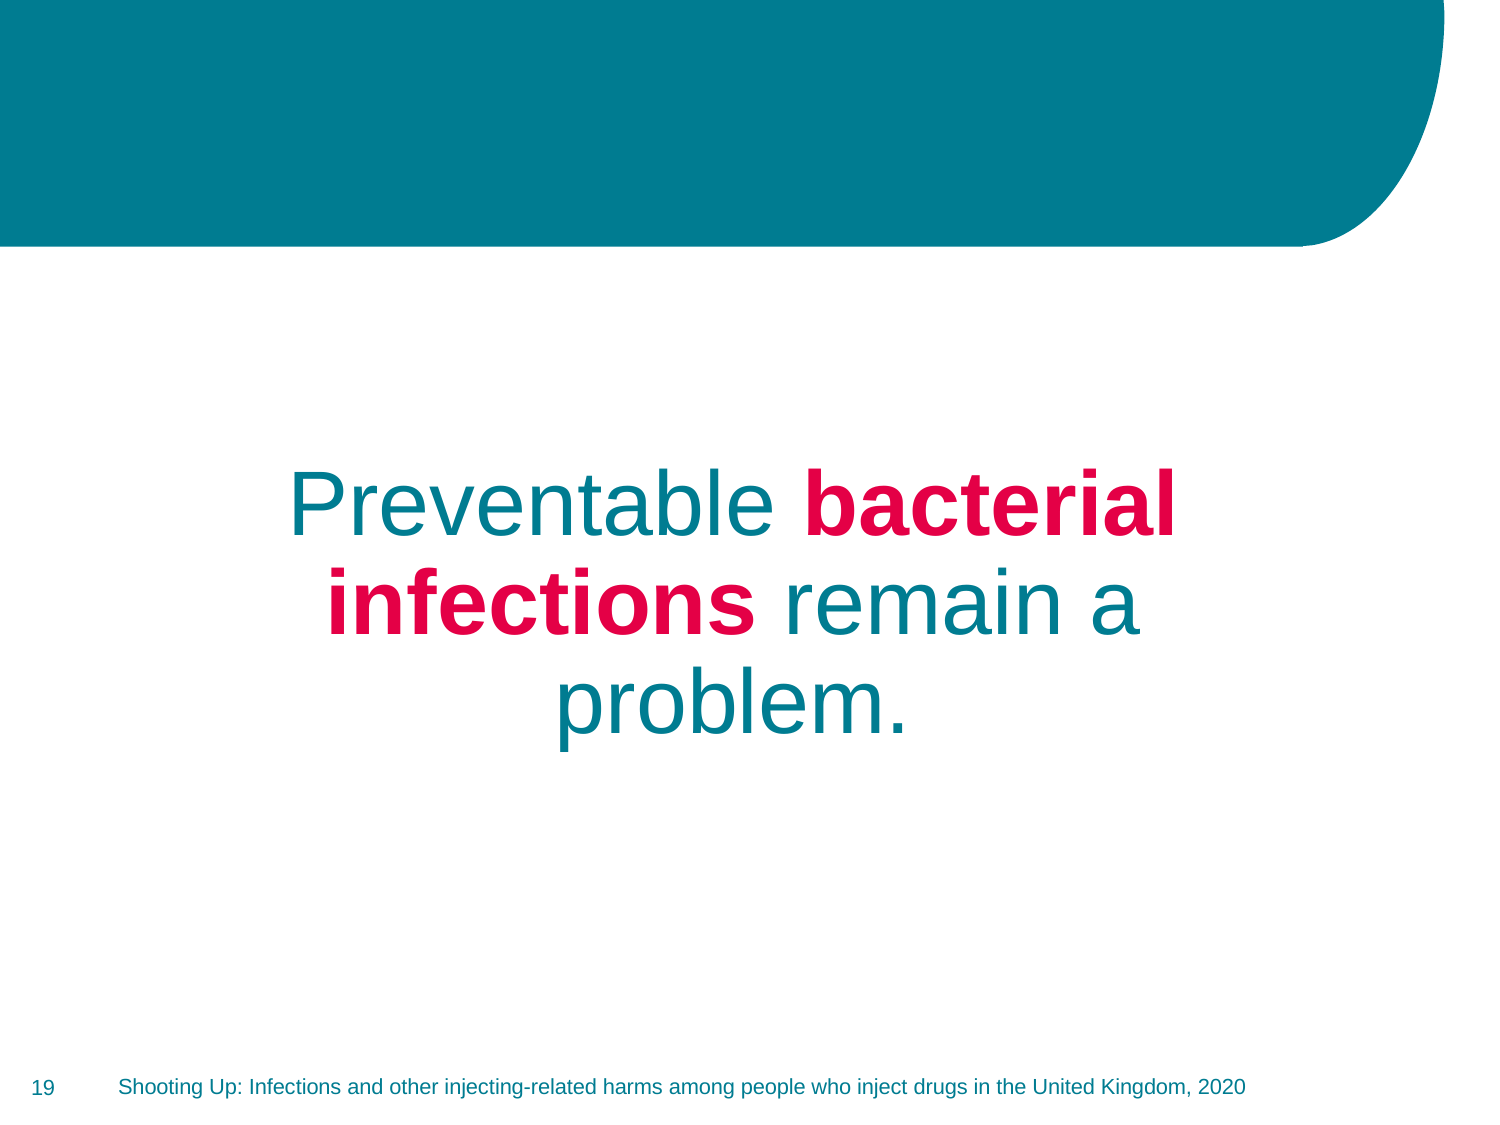

# Preventable bacterial infections remain a problem.
8
Shooting Up: Infections and other injecting-related harms among people who inject drugs in the United Kingdom, 2020